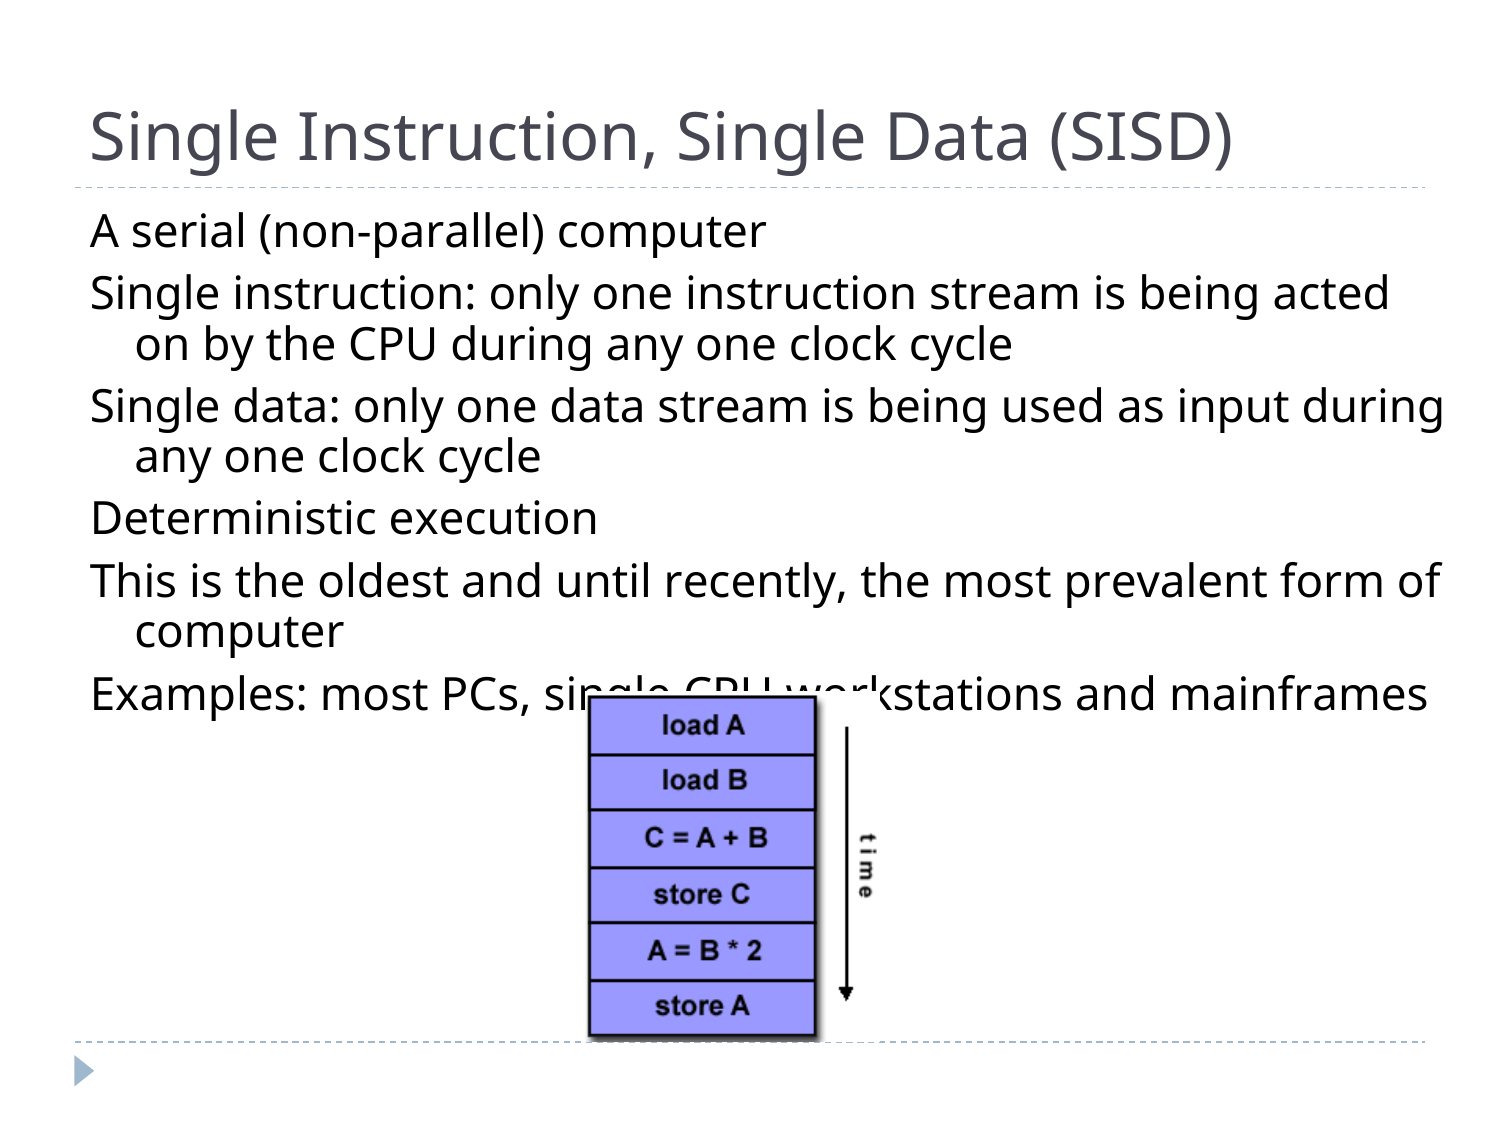

# Single Instruction, Single Data (SISD)
A serial (non-parallel) computer
Single instruction: only one instruction stream is being acted on by the CPU during any one clock cycle
Single data: only one data stream is being used as input during any one clock cycle
Deterministic execution
This is the oldest and until recently, the most prevalent form of computer
Examples: most PCs, single CPU workstations and mainframes